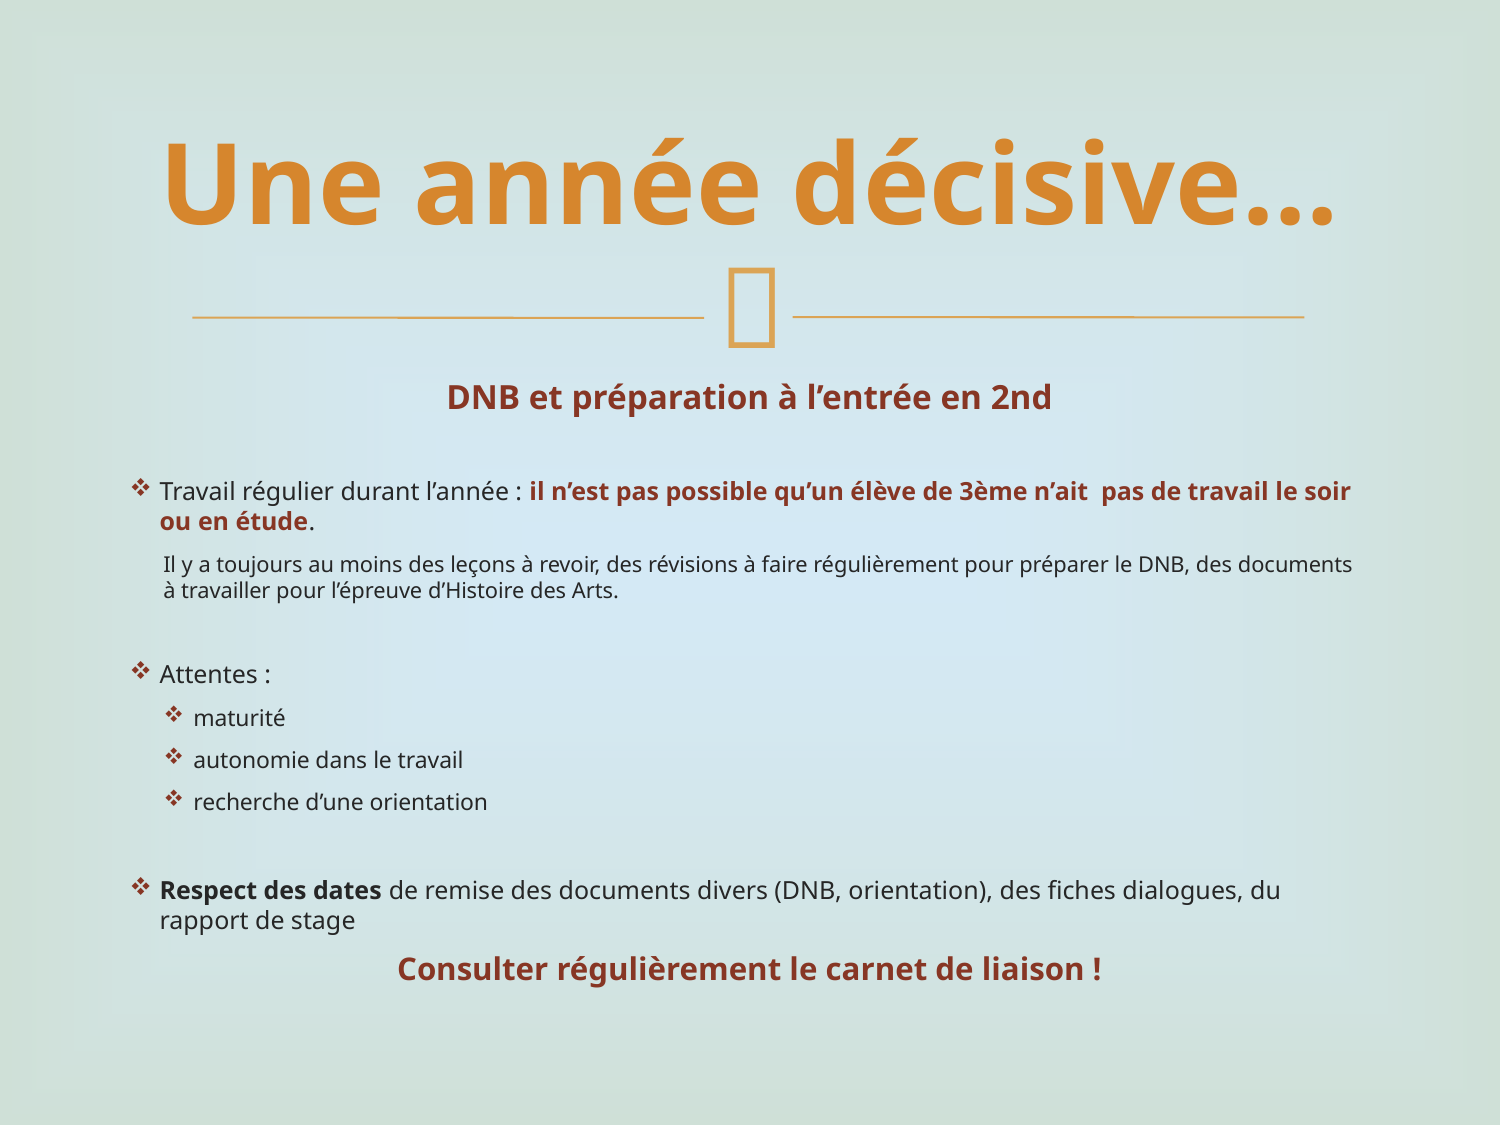

Une année décisive…
# DNB et préparation à l’entrée en 2nd
Travail régulier durant l’année : il n’est pas possible qu’un élève de 3ème n’ait pas de travail le soir ou en étude.
Il y a toujours au moins des leçons à revoir, des révisions à faire régulièrement pour préparer le DNB, des documents à travailler pour l’épreuve d’Histoire des Arts.
Attentes :
maturité
autonomie dans le travail
recherche d’une orientation
Respect des dates de remise des documents divers (DNB, orientation), des fiches dialogues, du rapport de stage
Consulter régulièrement le carnet de liaison !